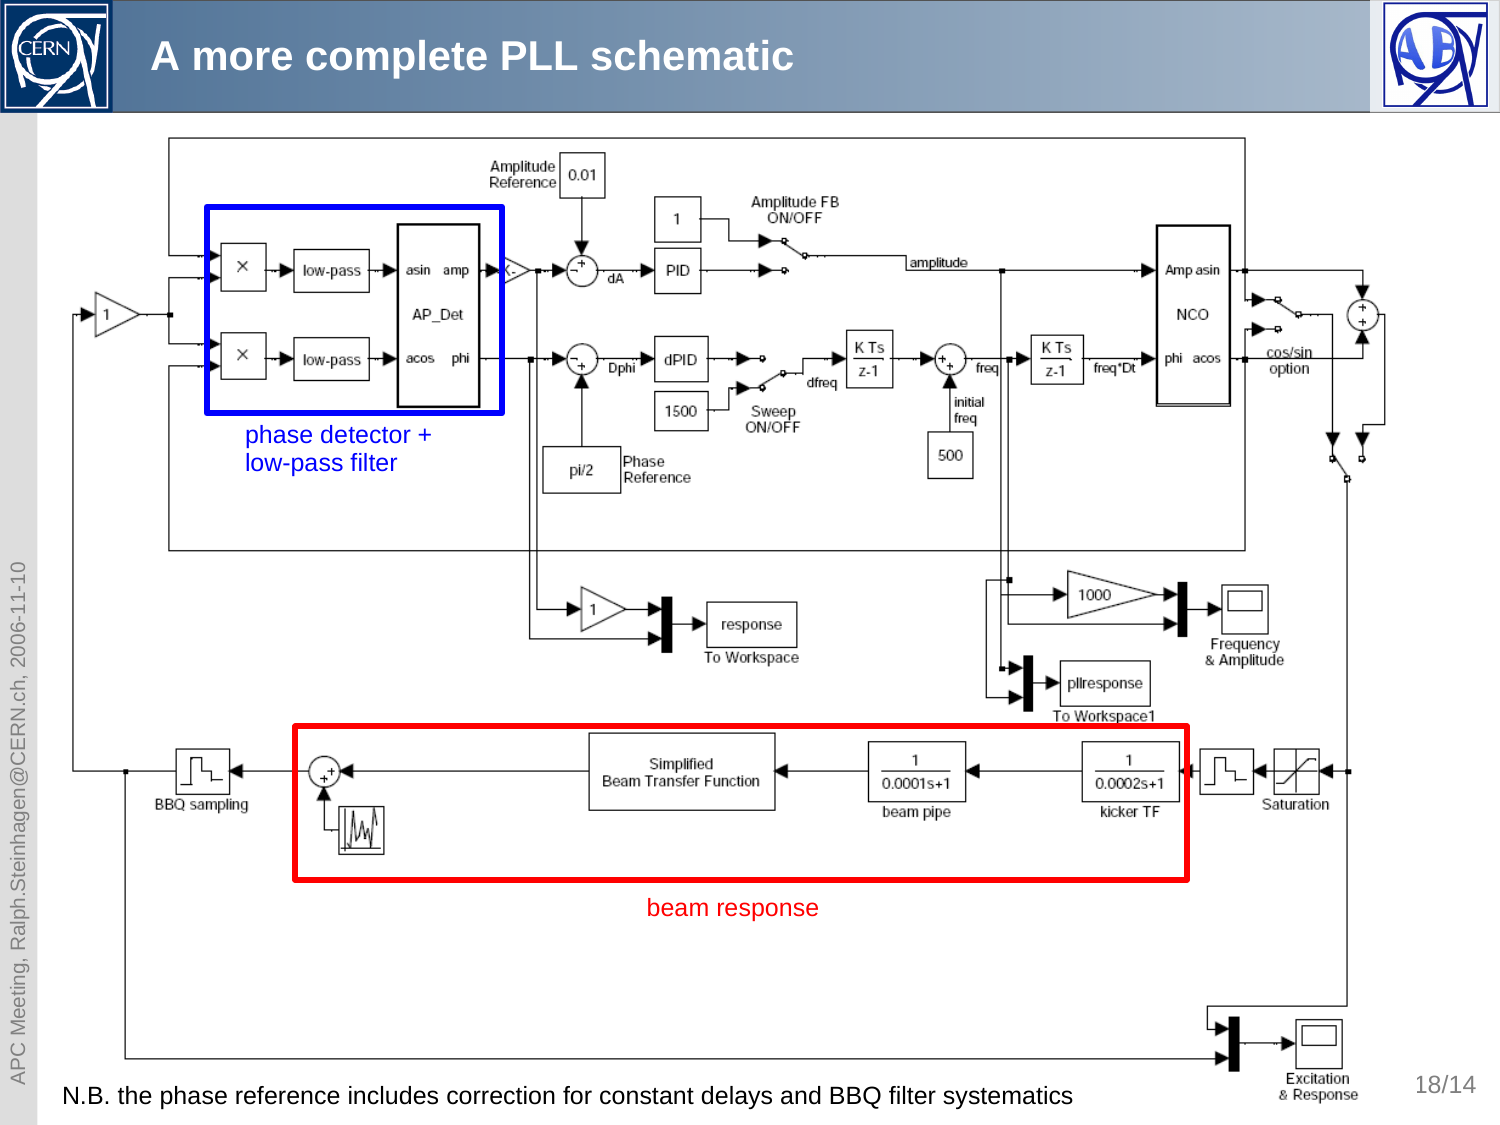

# A more complete PLL schematic
phase detector +
low-pass filter
beam response
N.B. the phase reference includes correction for constant delays and BBQ filter systematics